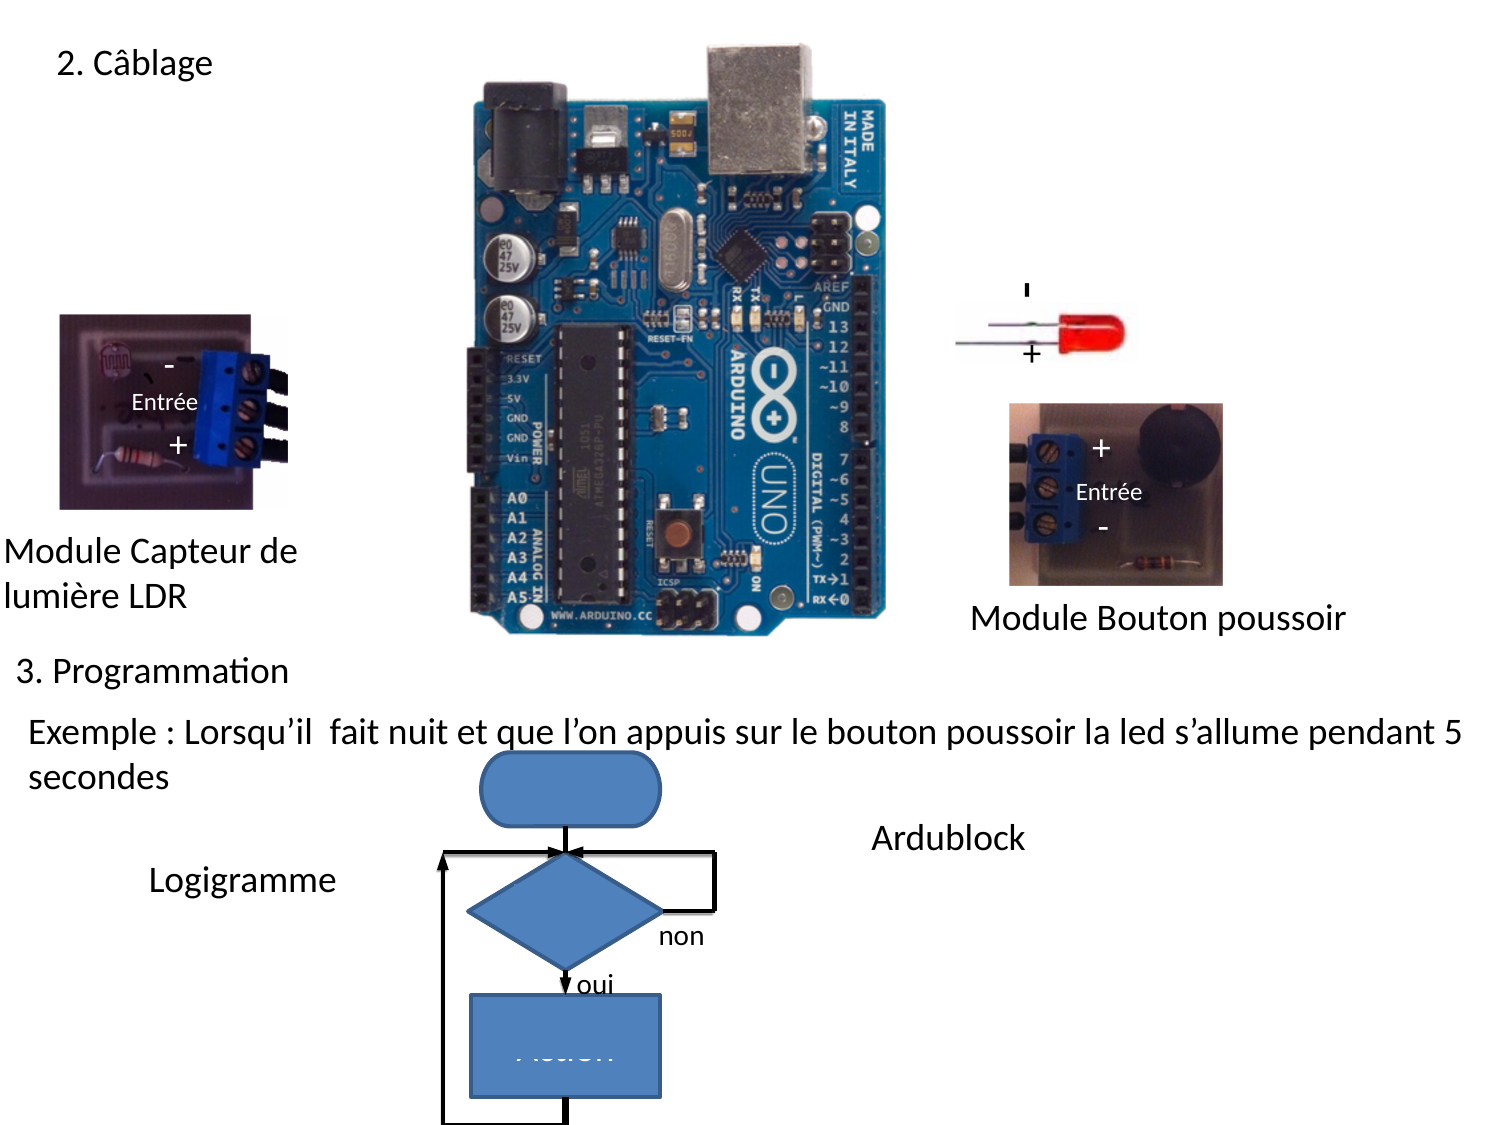

2. Câblage
-
+
-
Entrée
+
Module Capteur de lumière LDR
+
Entrée
-
Module Bouton poussoir
3. Programmation
Exemple : Lorsqu’il fait nuit et que l’on appuis sur le bouton poussoir la led s’allume pendant 5 secondes
Début
Ardublock
Logigramme
Test
non
oui
Action